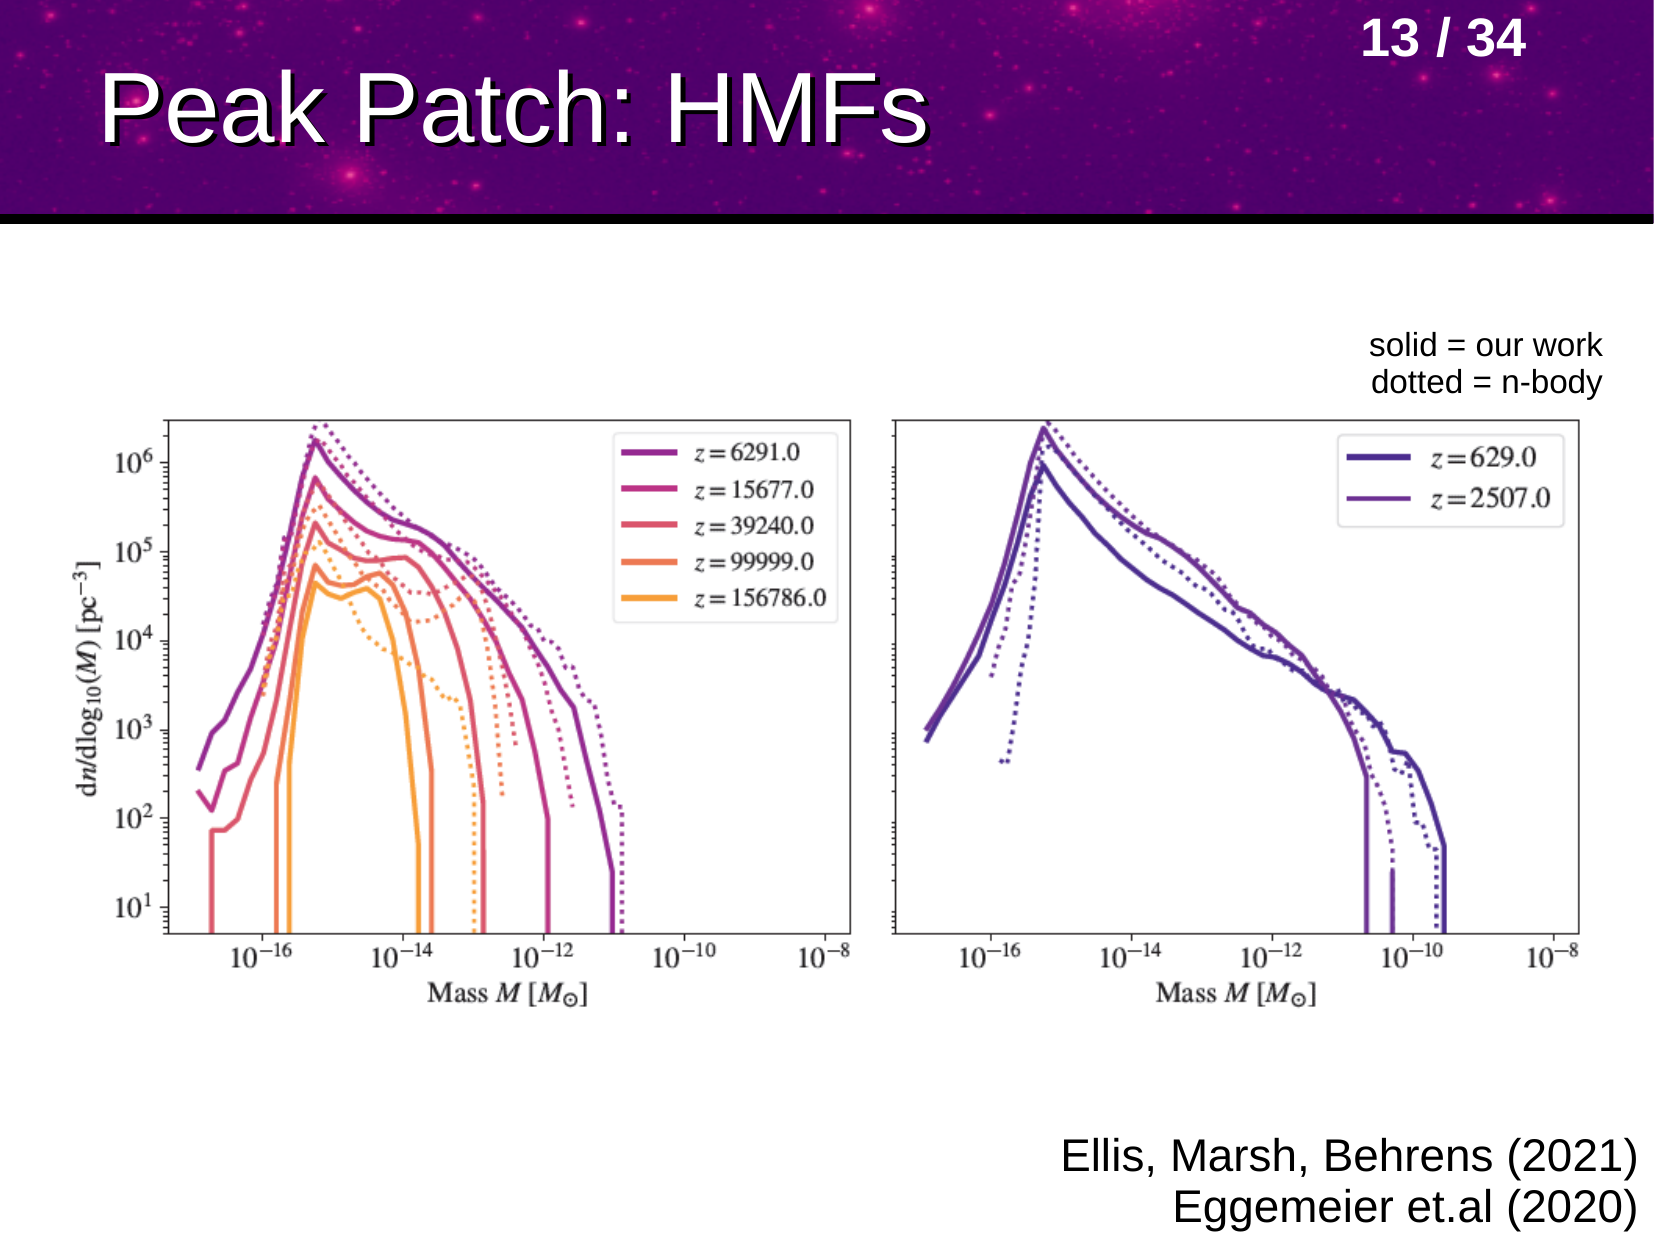

Peak Patch
Peak Patch: HMFs
solid = our work
dotted = n-body
Ellis, Marsh, Behrens (2021)
Eggemeier et.al (2020)